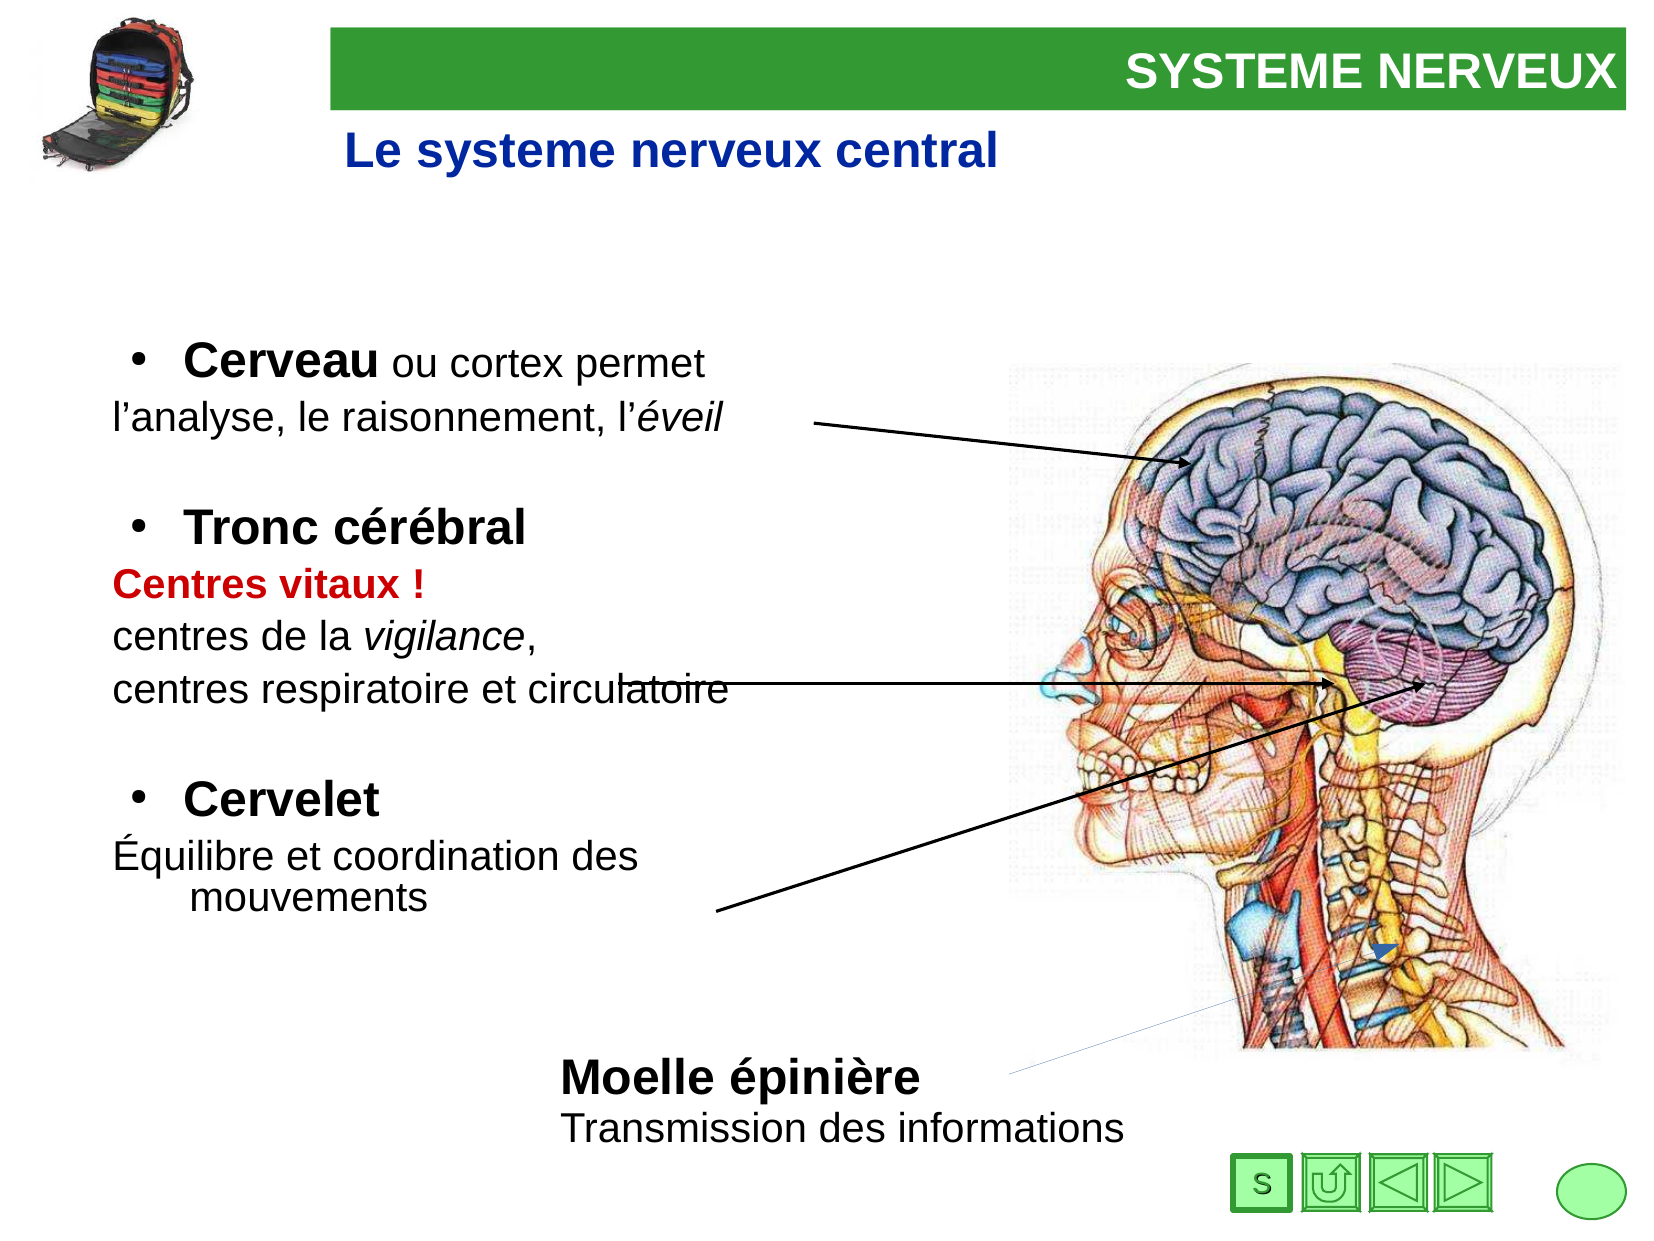

SYSTEME NERVEUX
Le systeme nerveux central
# Cerveau ou cortex permet
l’analyse, le raisonnement, l’éveil
Tronc cérébral
Centres vitaux !
centres de la vigilance,
centres respiratoire et circulatoire
Cervelet
Équilibre et coordination des mouvements
Moelle épinière
Transmission des informations